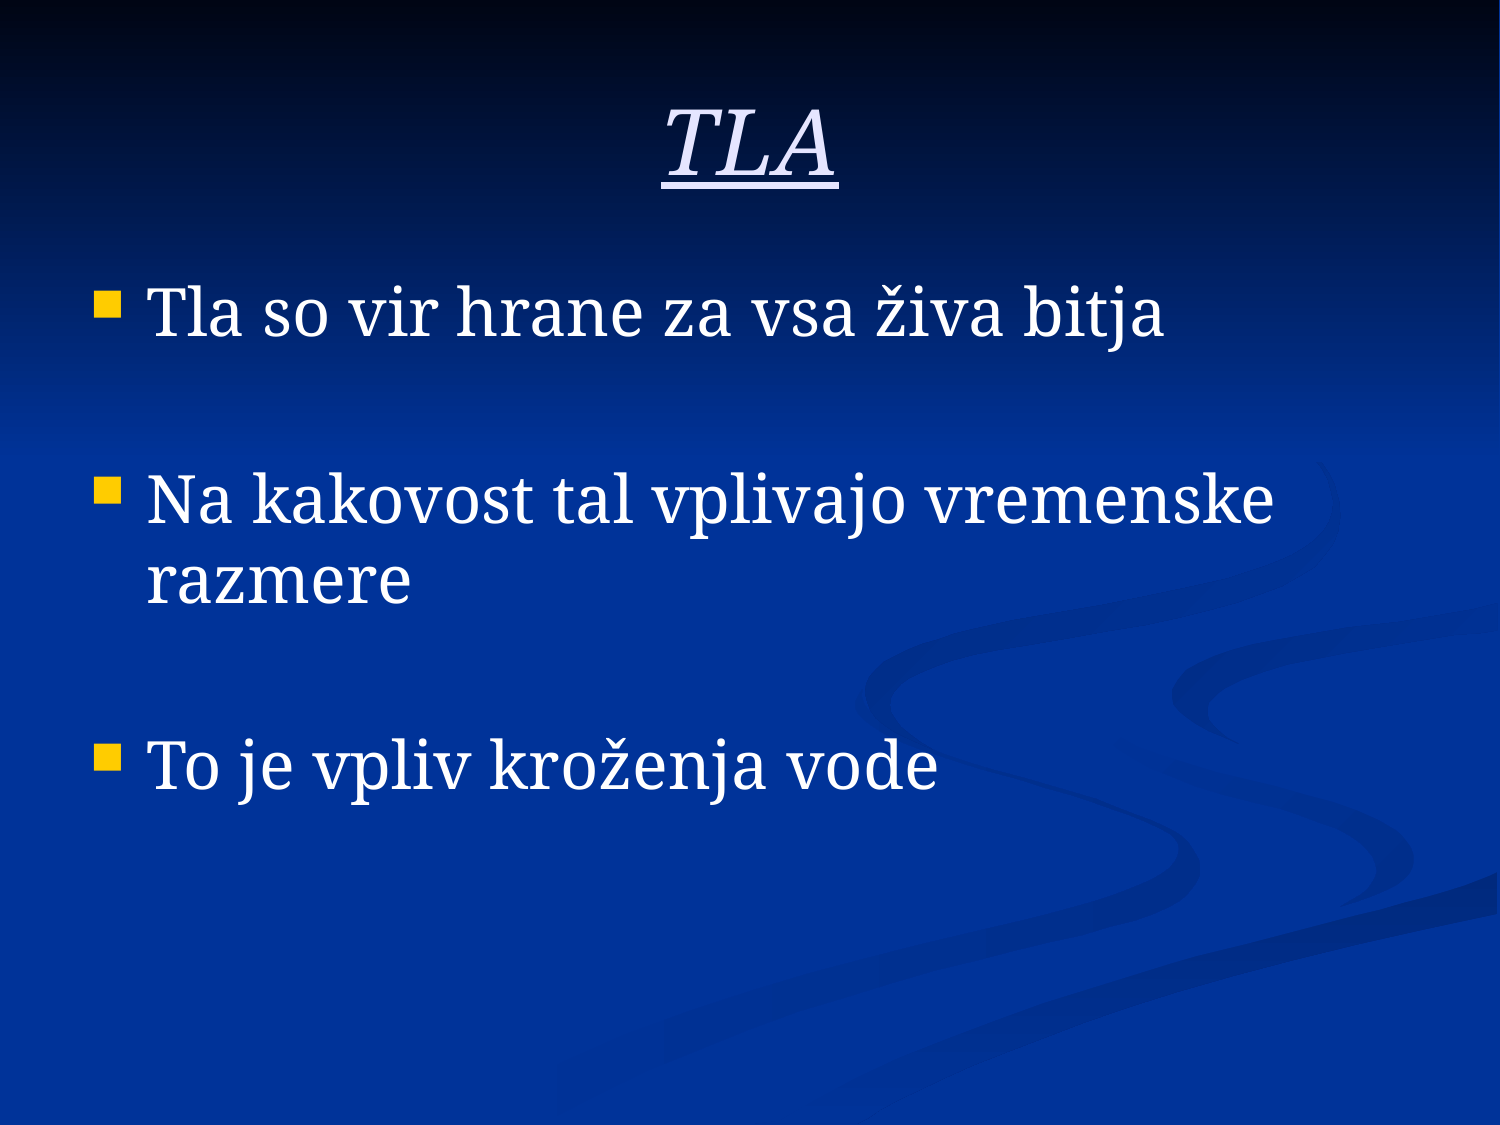

# TLA
Tla so vir hrane za vsa živa bitja
Na kakovost tal vplivajo vremenske razmere
To je vpliv kroženja vode